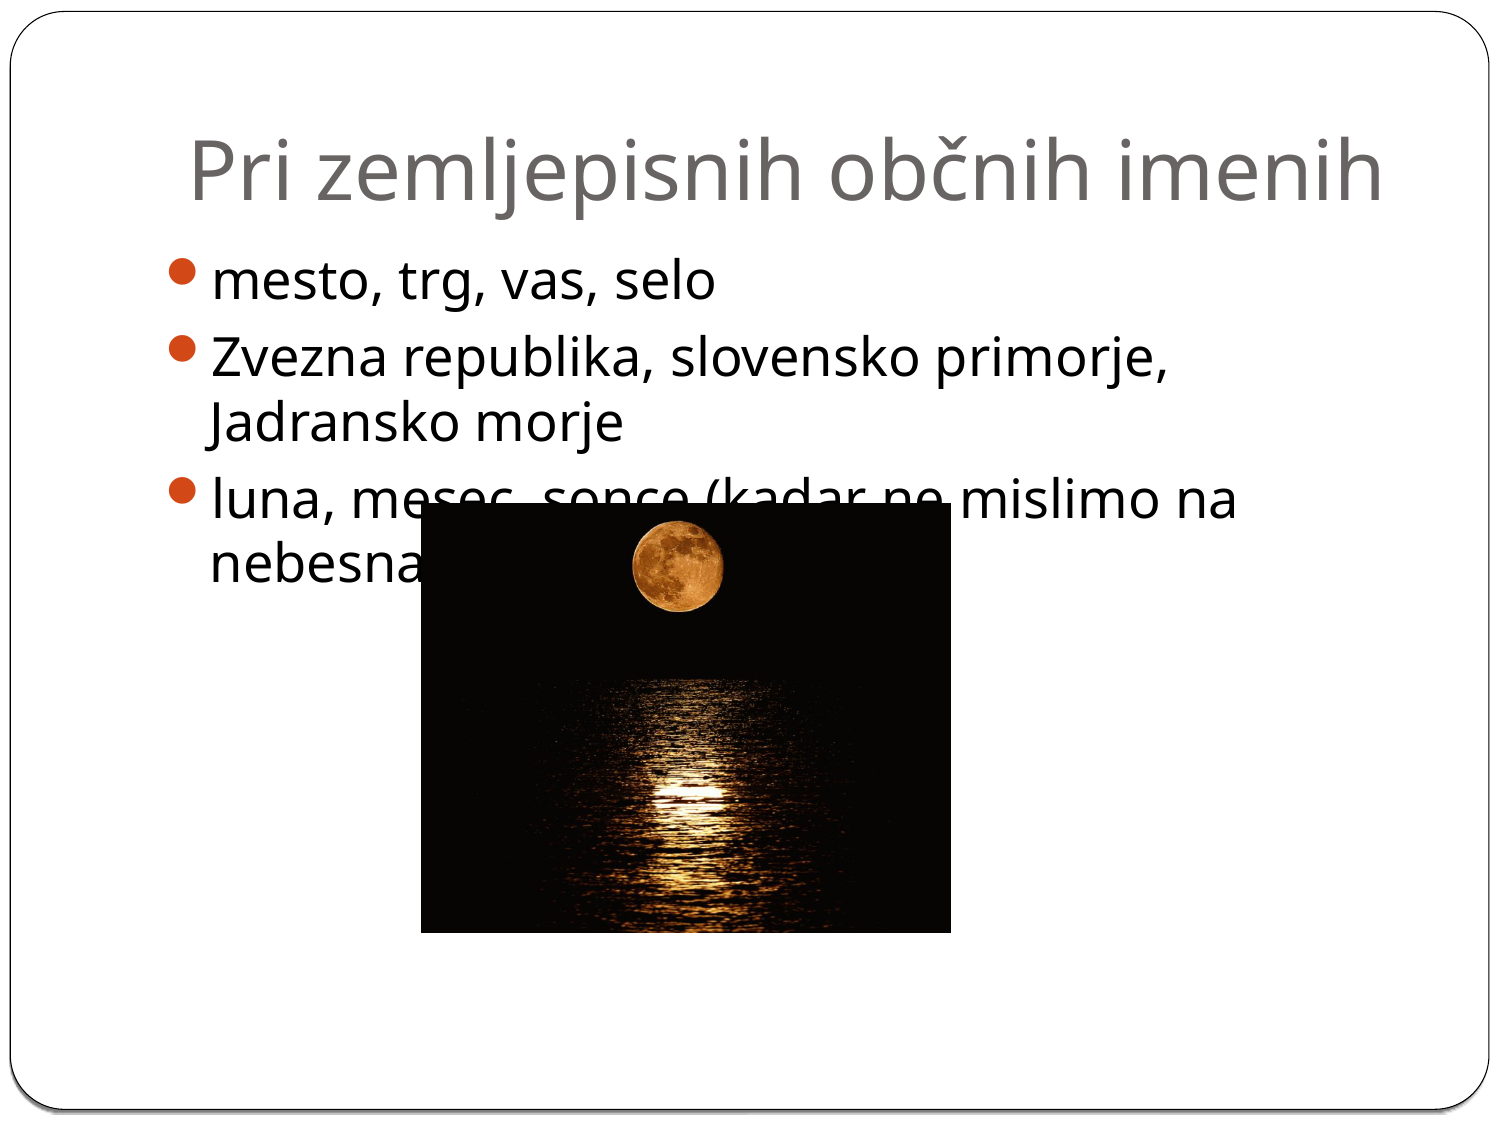

# Pri zemljepisnih občnih imenih
mesto, trg, vas, selo
Zvezna republika, slovensko primorje, Jadransko morje
luna, mesec, sonce (kadar ne mislimo na nebesna telesa)